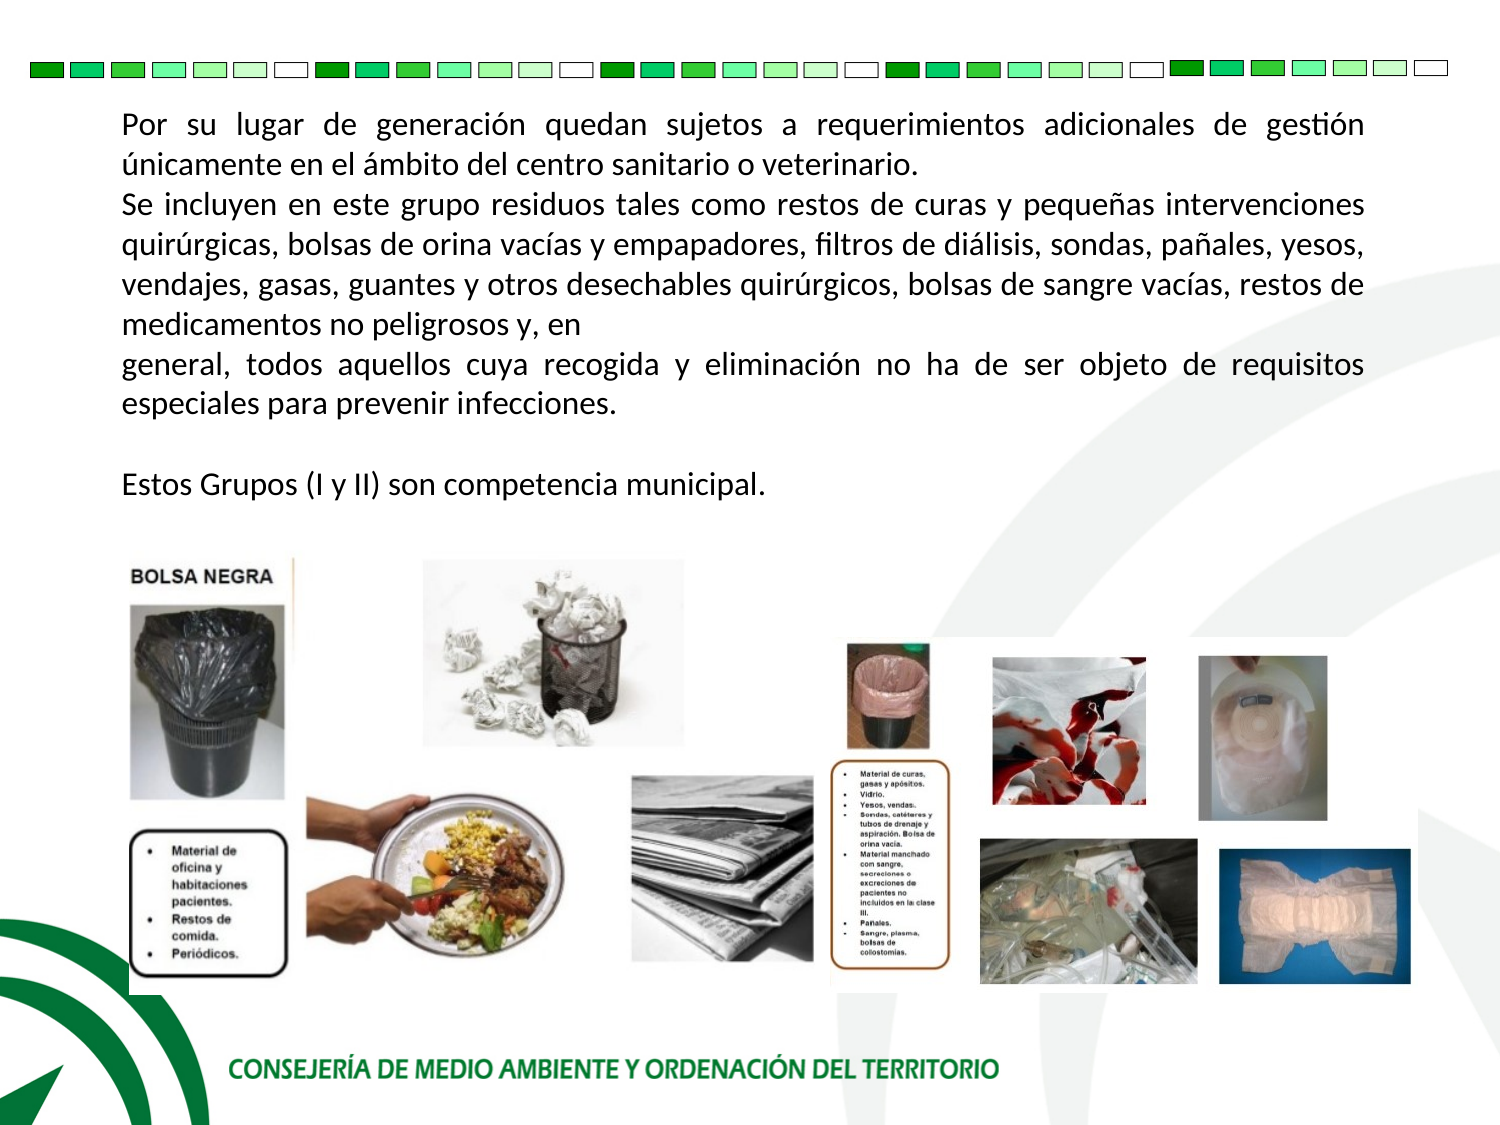

# Por su lugar de generación quedan sujetos a requerimientos adicionales de gestión únicamente en el ámbito del centro sanitario o veterinario.
Se incluyen en este grupo residuos tales como restos de curas y pequeñas intervenciones quirúrgicas, bolsas de orina vacías y empapadores, filtros de diálisis, sondas, pañales, yesos, vendajes, gasas, guantes y otros desechables quirúrgicos, bolsas de sangre vacías, restos de medicamentos no peligrosos y, en
general, todos aquellos cuya recogida y eliminación no ha de ser objeto de requisitos especiales para prevenir infecciones.
Estos Grupos (I y II) son competencia municipal.